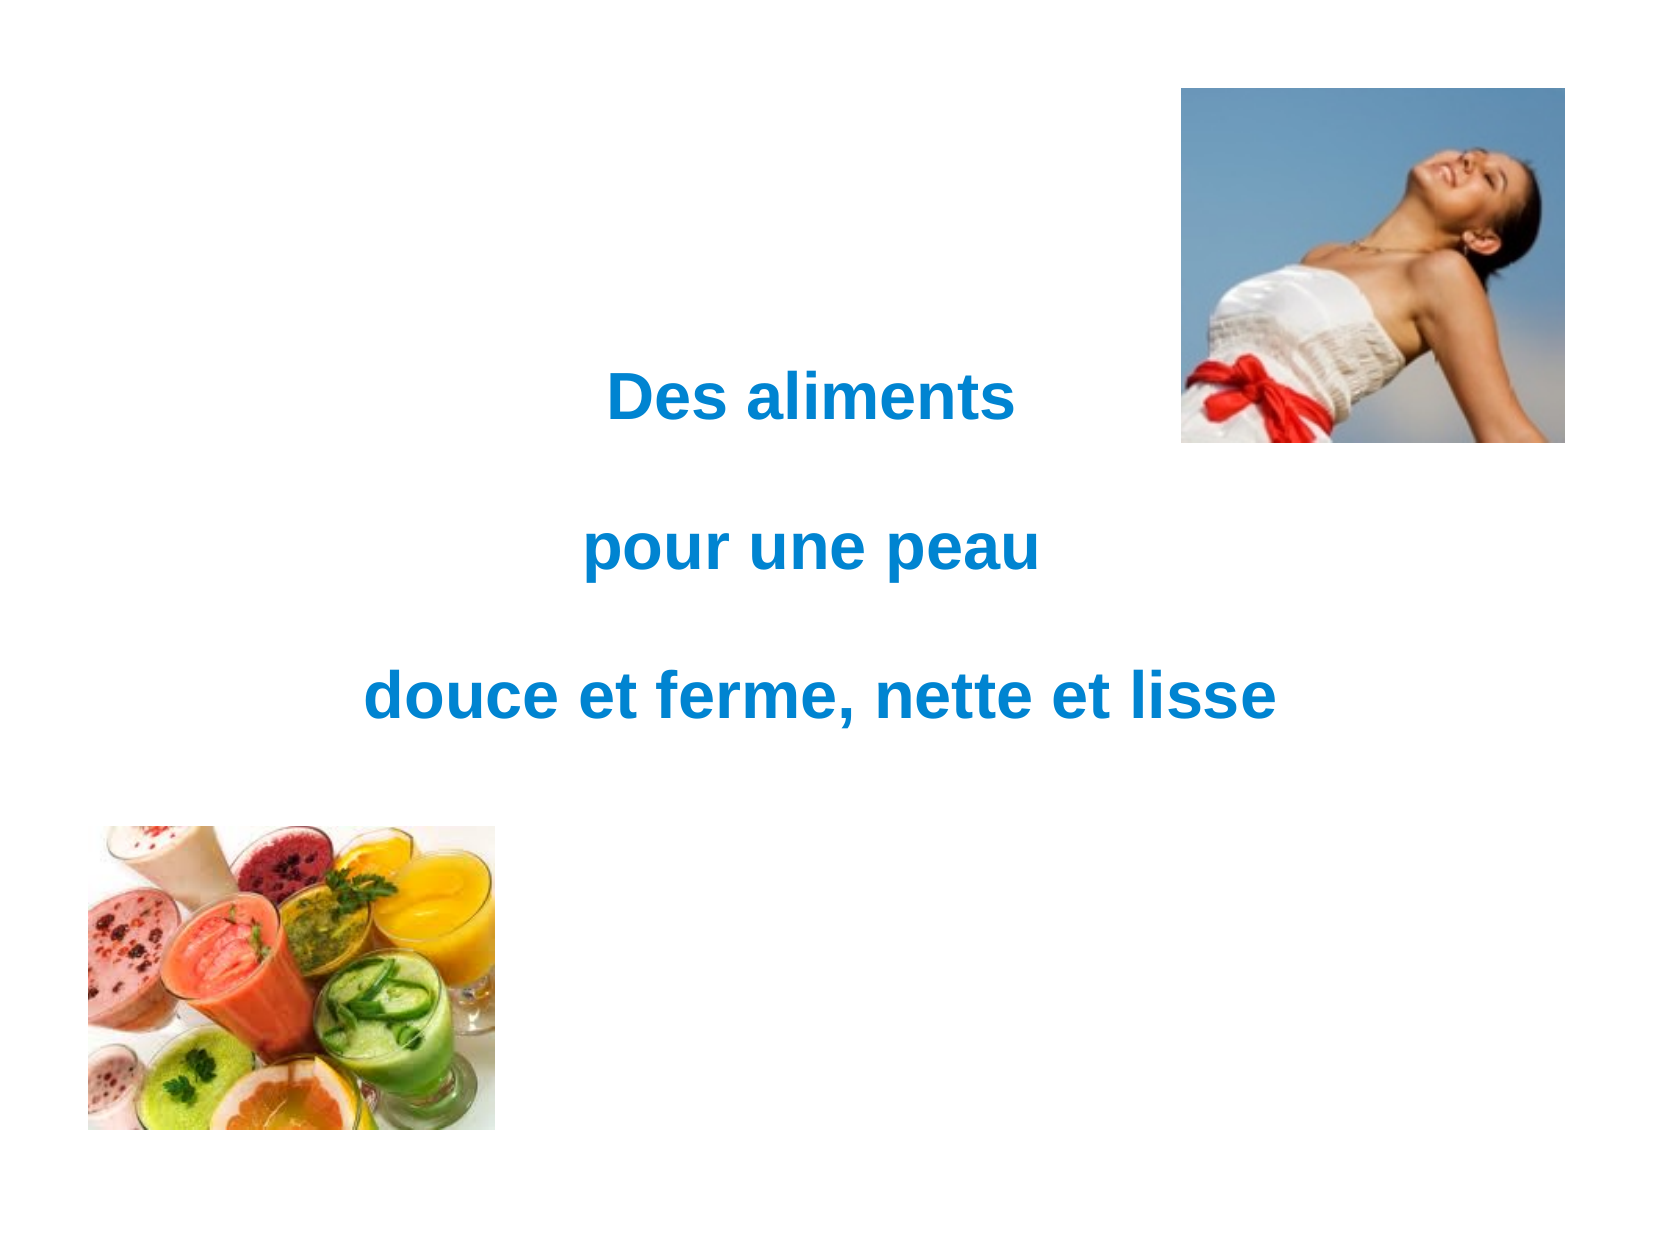

# Des aliments
pour une peau
douce et ferme, nette et lisse